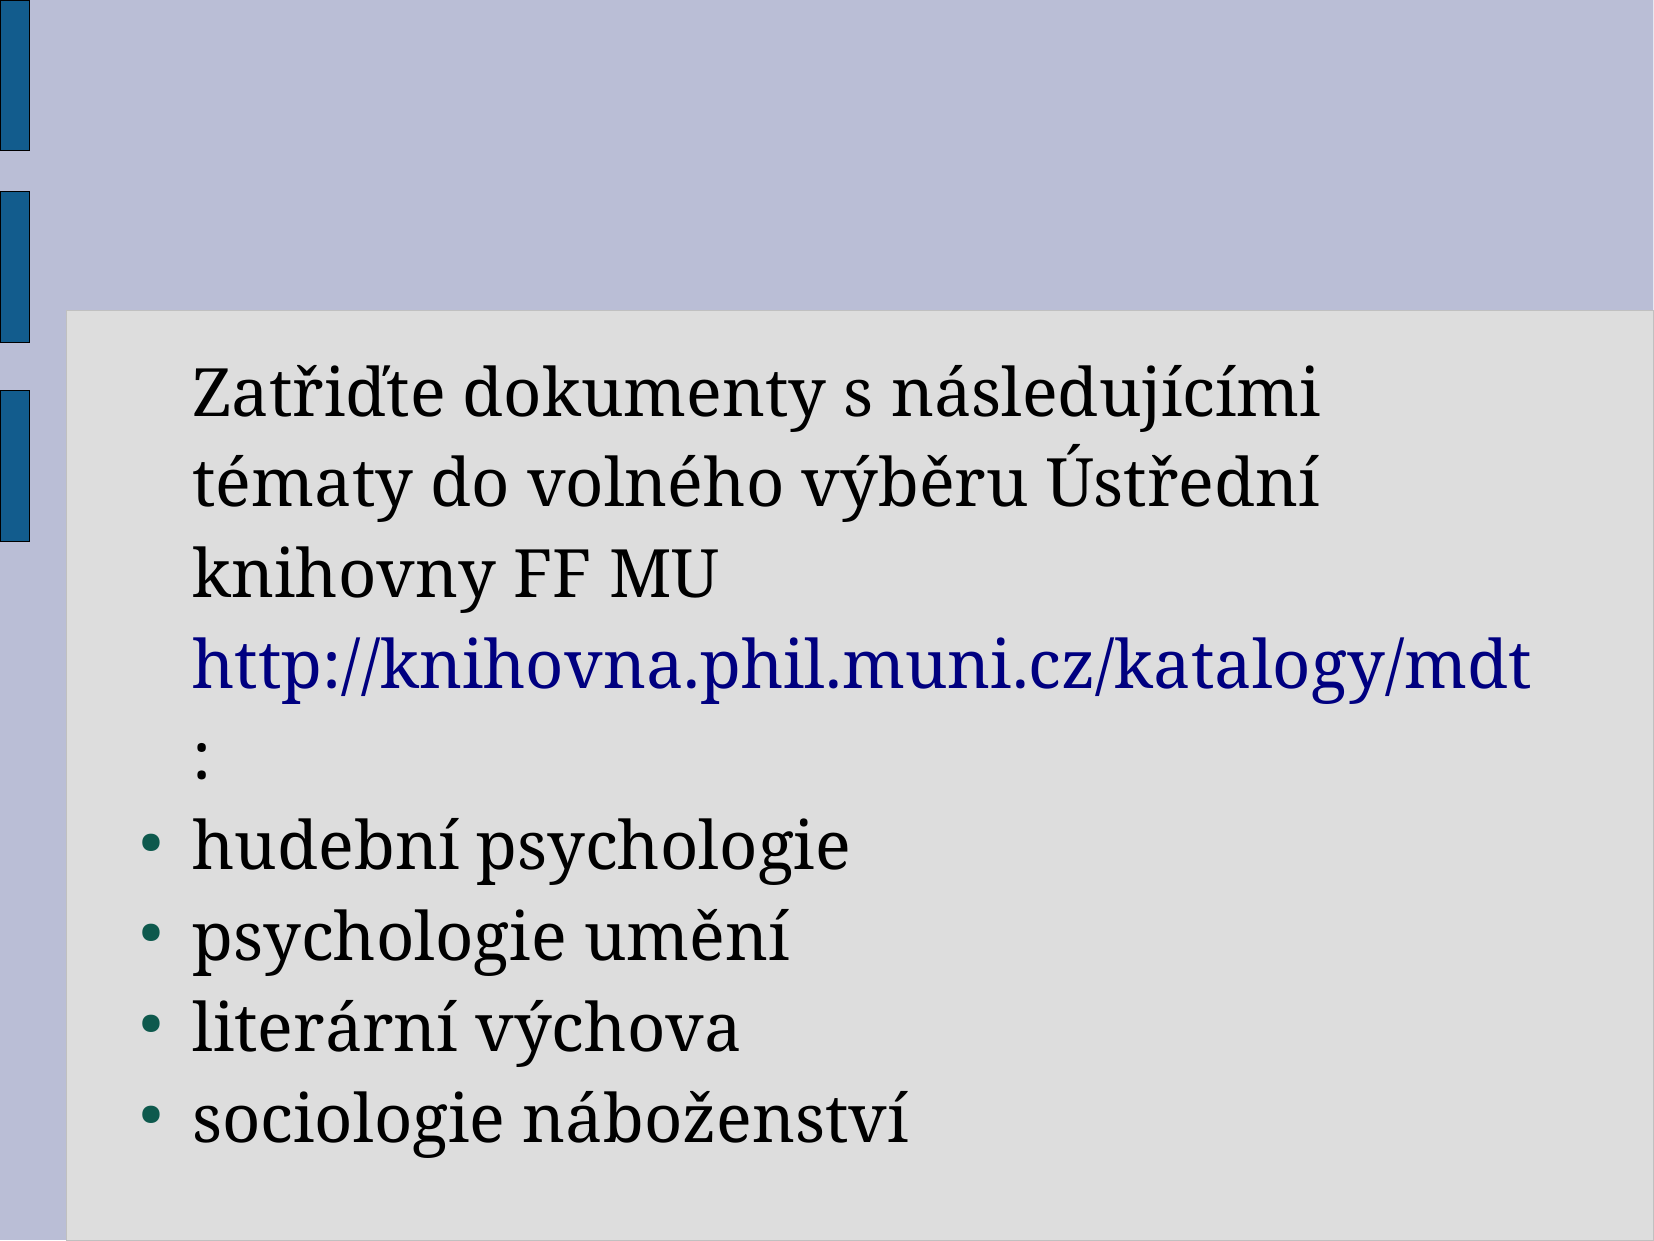

#
Zatřiďte dokumenty s následujícími tématy do volného výběru Ústřední knihovny FF MU http://knihovna.phil.muni.cz/katalogy/mdt :
hudební psychologie
psychologie umění
literární výchova
sociologie náboženství